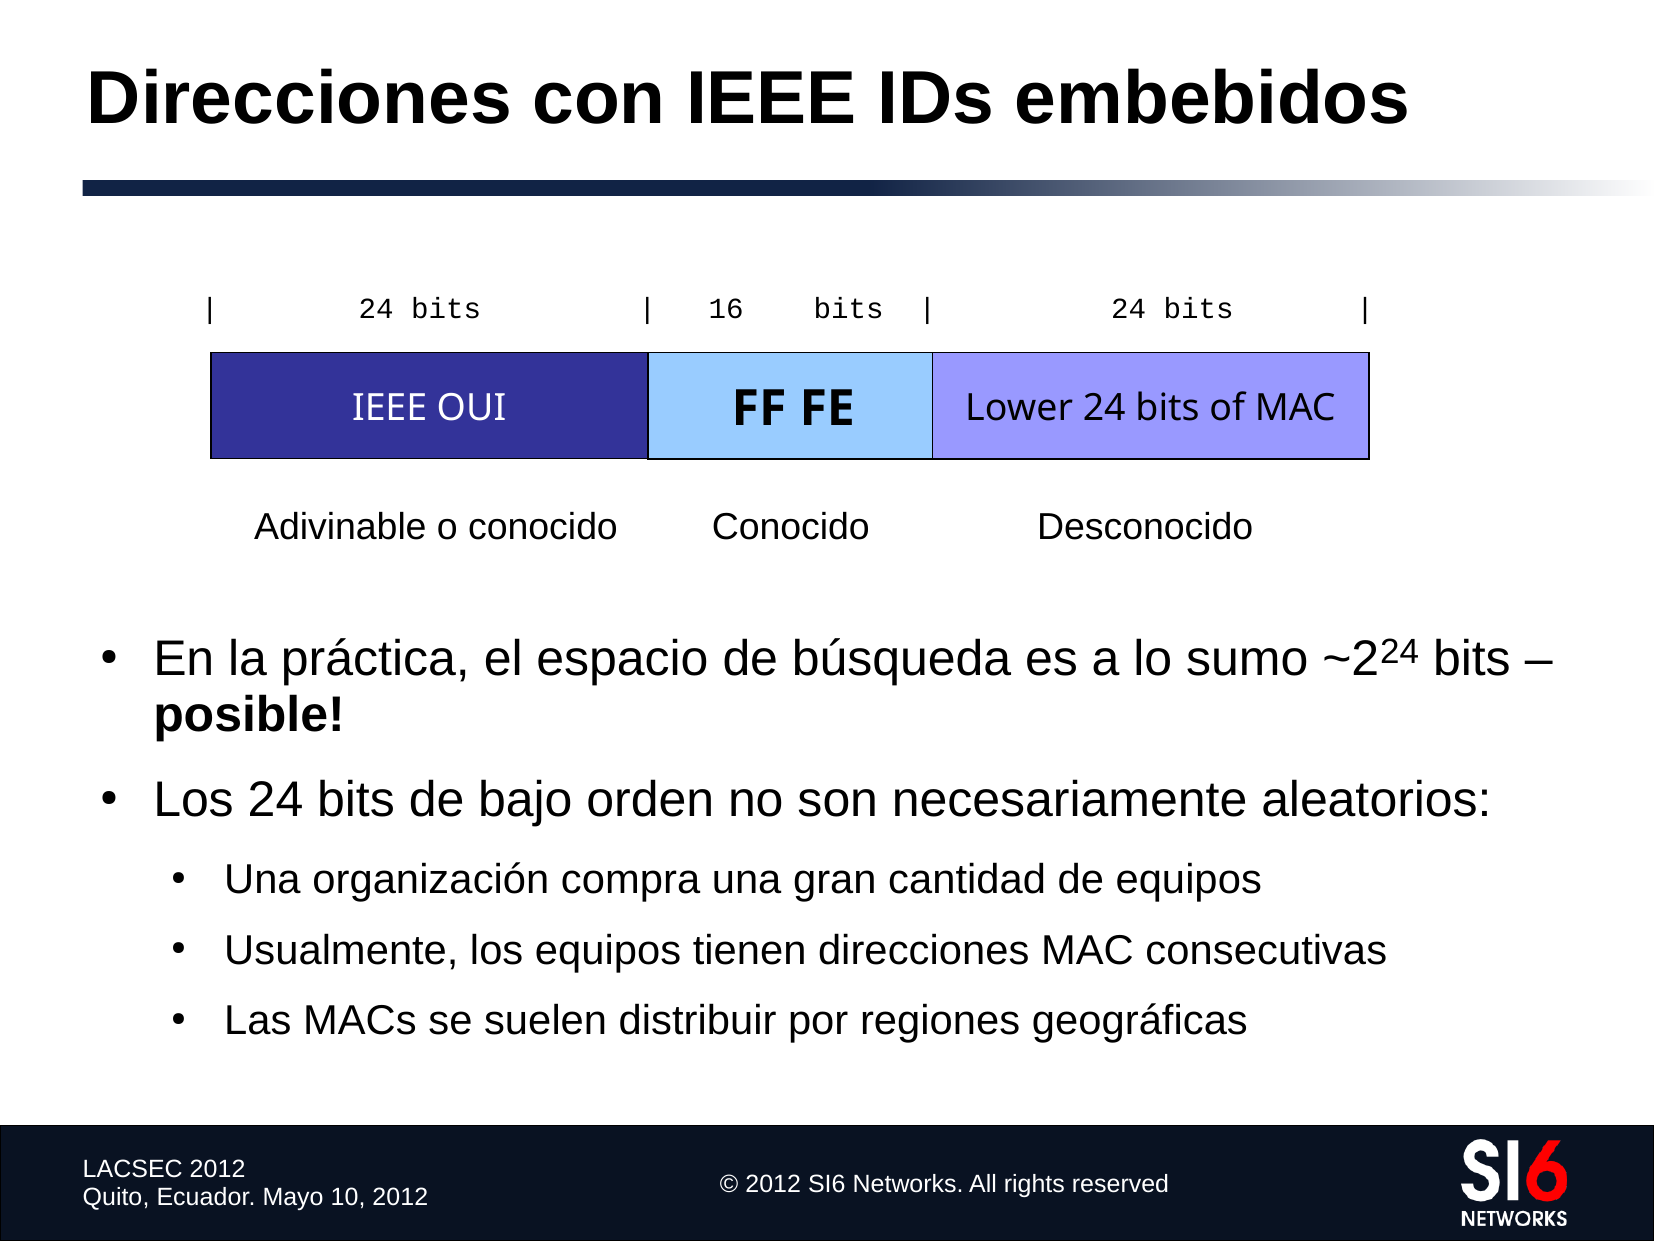

# Direcciones con IEEE IDs embebidos
 | 24 bits | 16 bits | 24 bits |
IEEE OUI
FF FE
Lower 24 bits of MAC
Adivinable o conocido Conocido Desconocido
En la práctica, el espacio de búsqueda es a lo sumo ~224 bits – posible!
Los 24 bits de bajo orden no son necesariamente aleatorios:
Una organización compra una gran cantidad de equipos
Usualmente, los equipos tienen direcciones MAC consecutivas
Las MACs se suelen distribuir por regiones geográficas